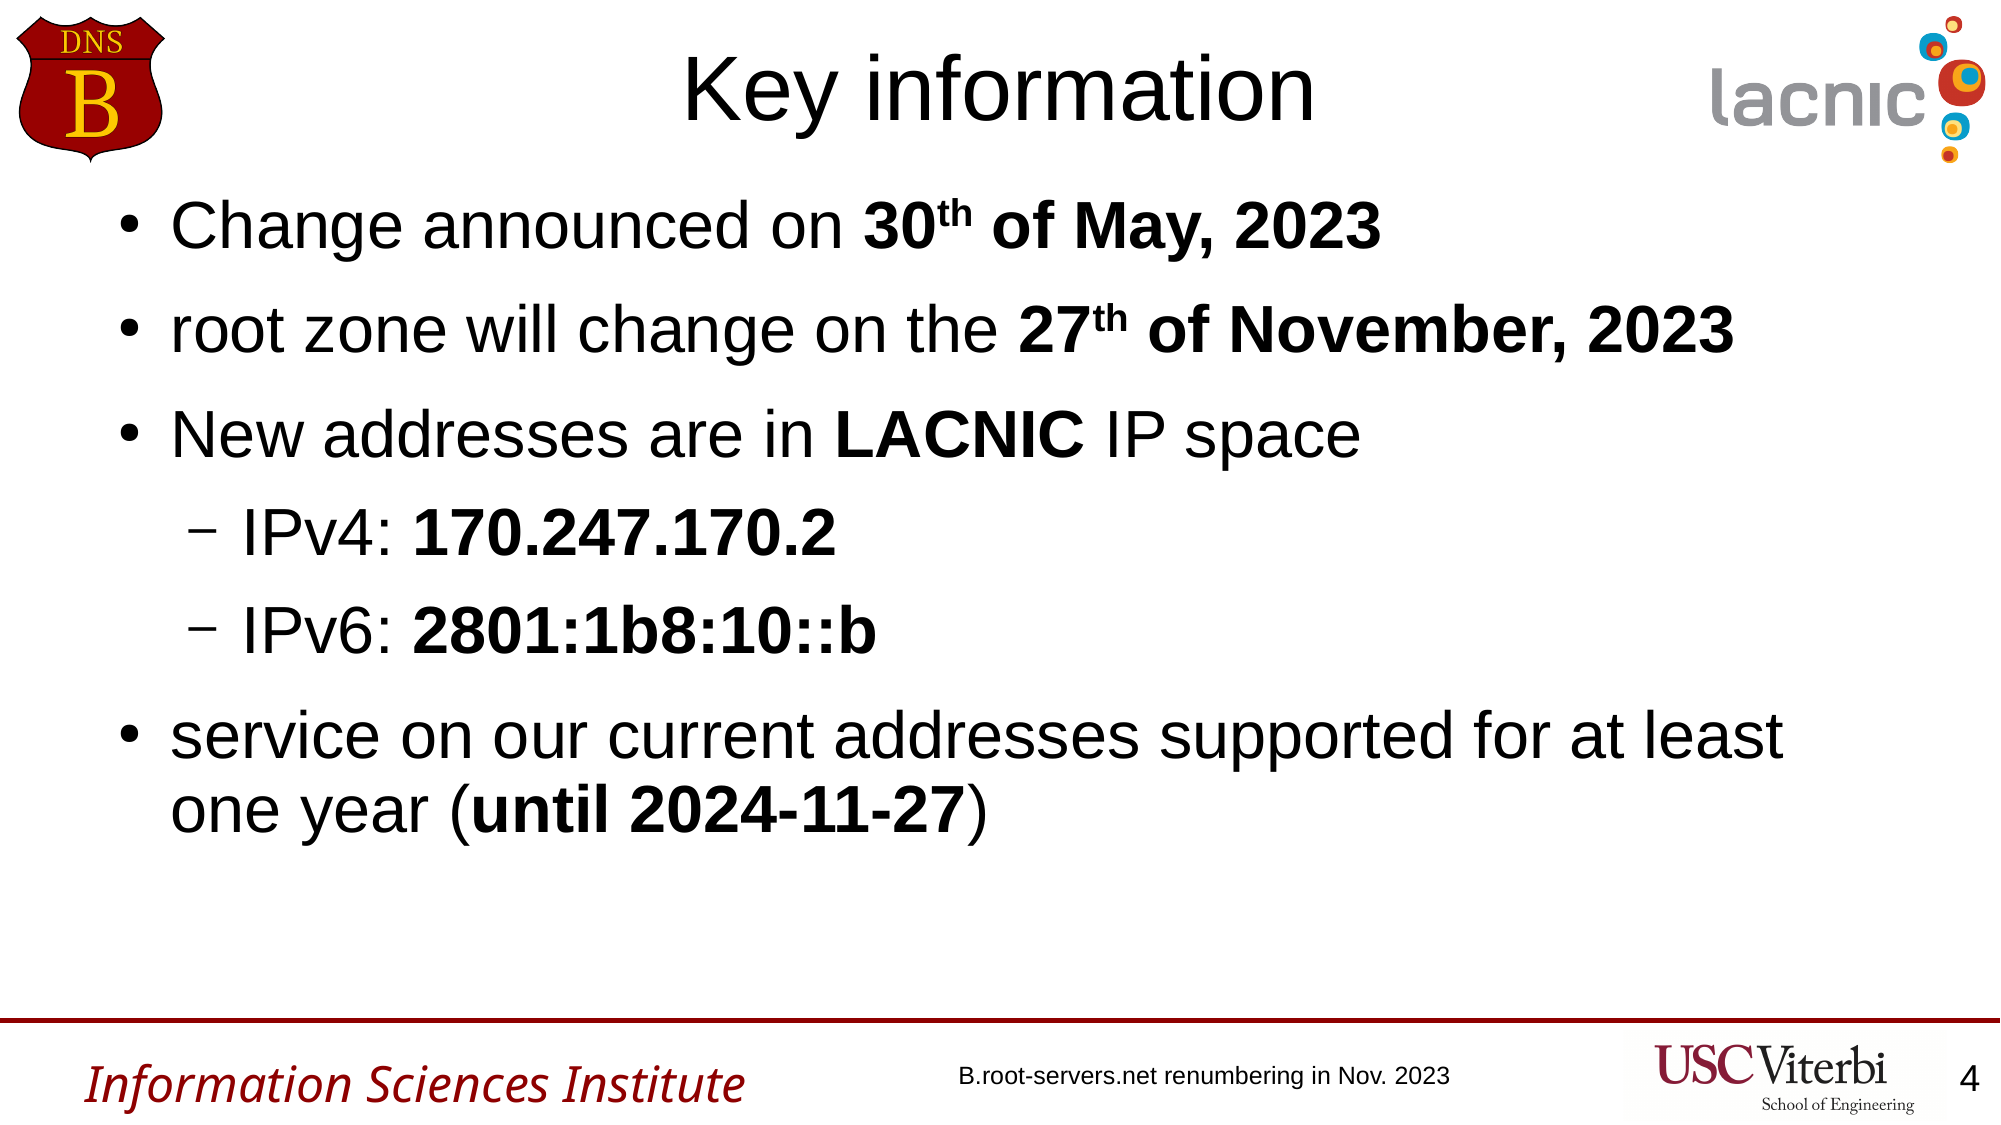

# Key information
Change announced on 30th of May, 2023
root zone will change on the 27th of November, 2023
New addresses are in LACNIC IP space
IPv4: 170.247.170.2
IPv6: 2801:1b8:10::b
service on our current addresses supported for at least one year (until 2024-11-27)